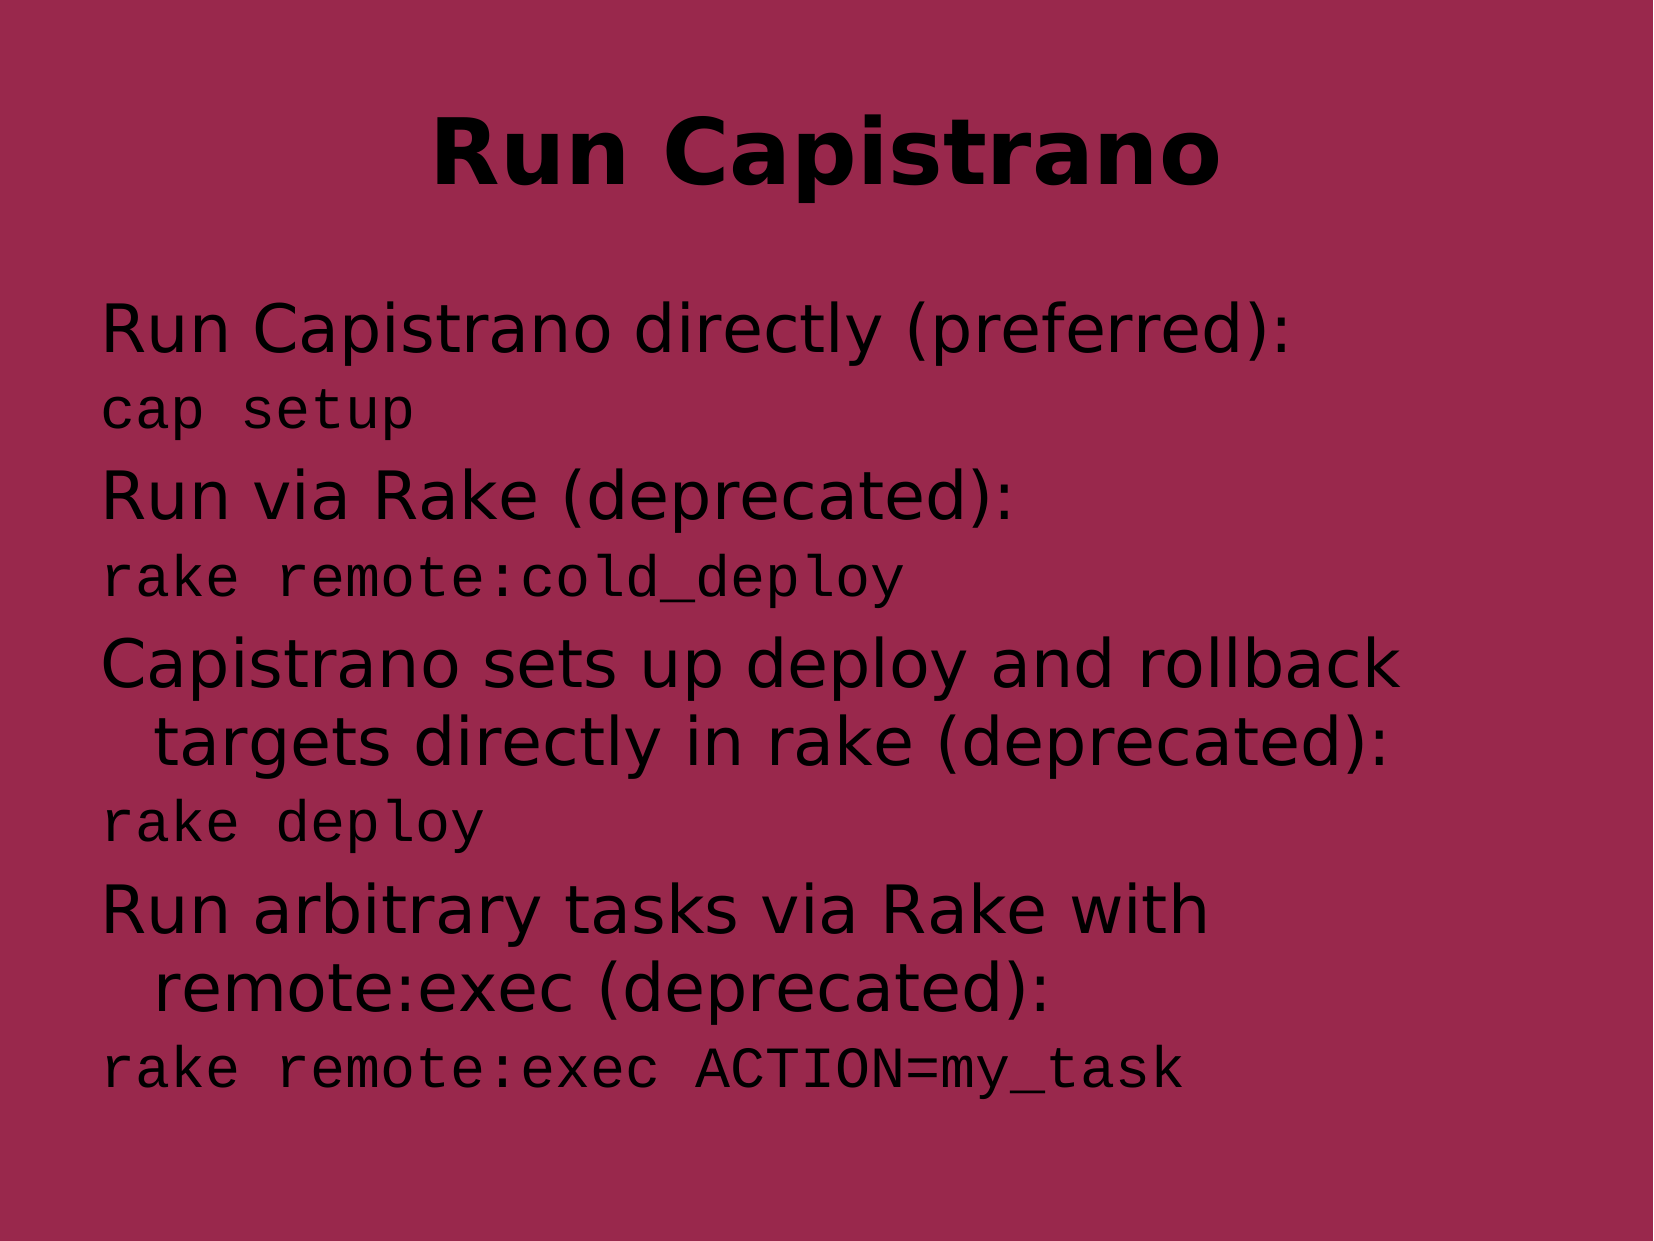

# Run Capistrano
Run Capistrano directly (preferred):
cap setup
Run via Rake (deprecated):
rake remote:cold_deploy
Capistrano sets up deploy and rollback targets directly in rake (deprecated):
rake deploy
Run arbitrary tasks via Rake with remote:exec (deprecated):
rake remote:exec ACTION=my_task